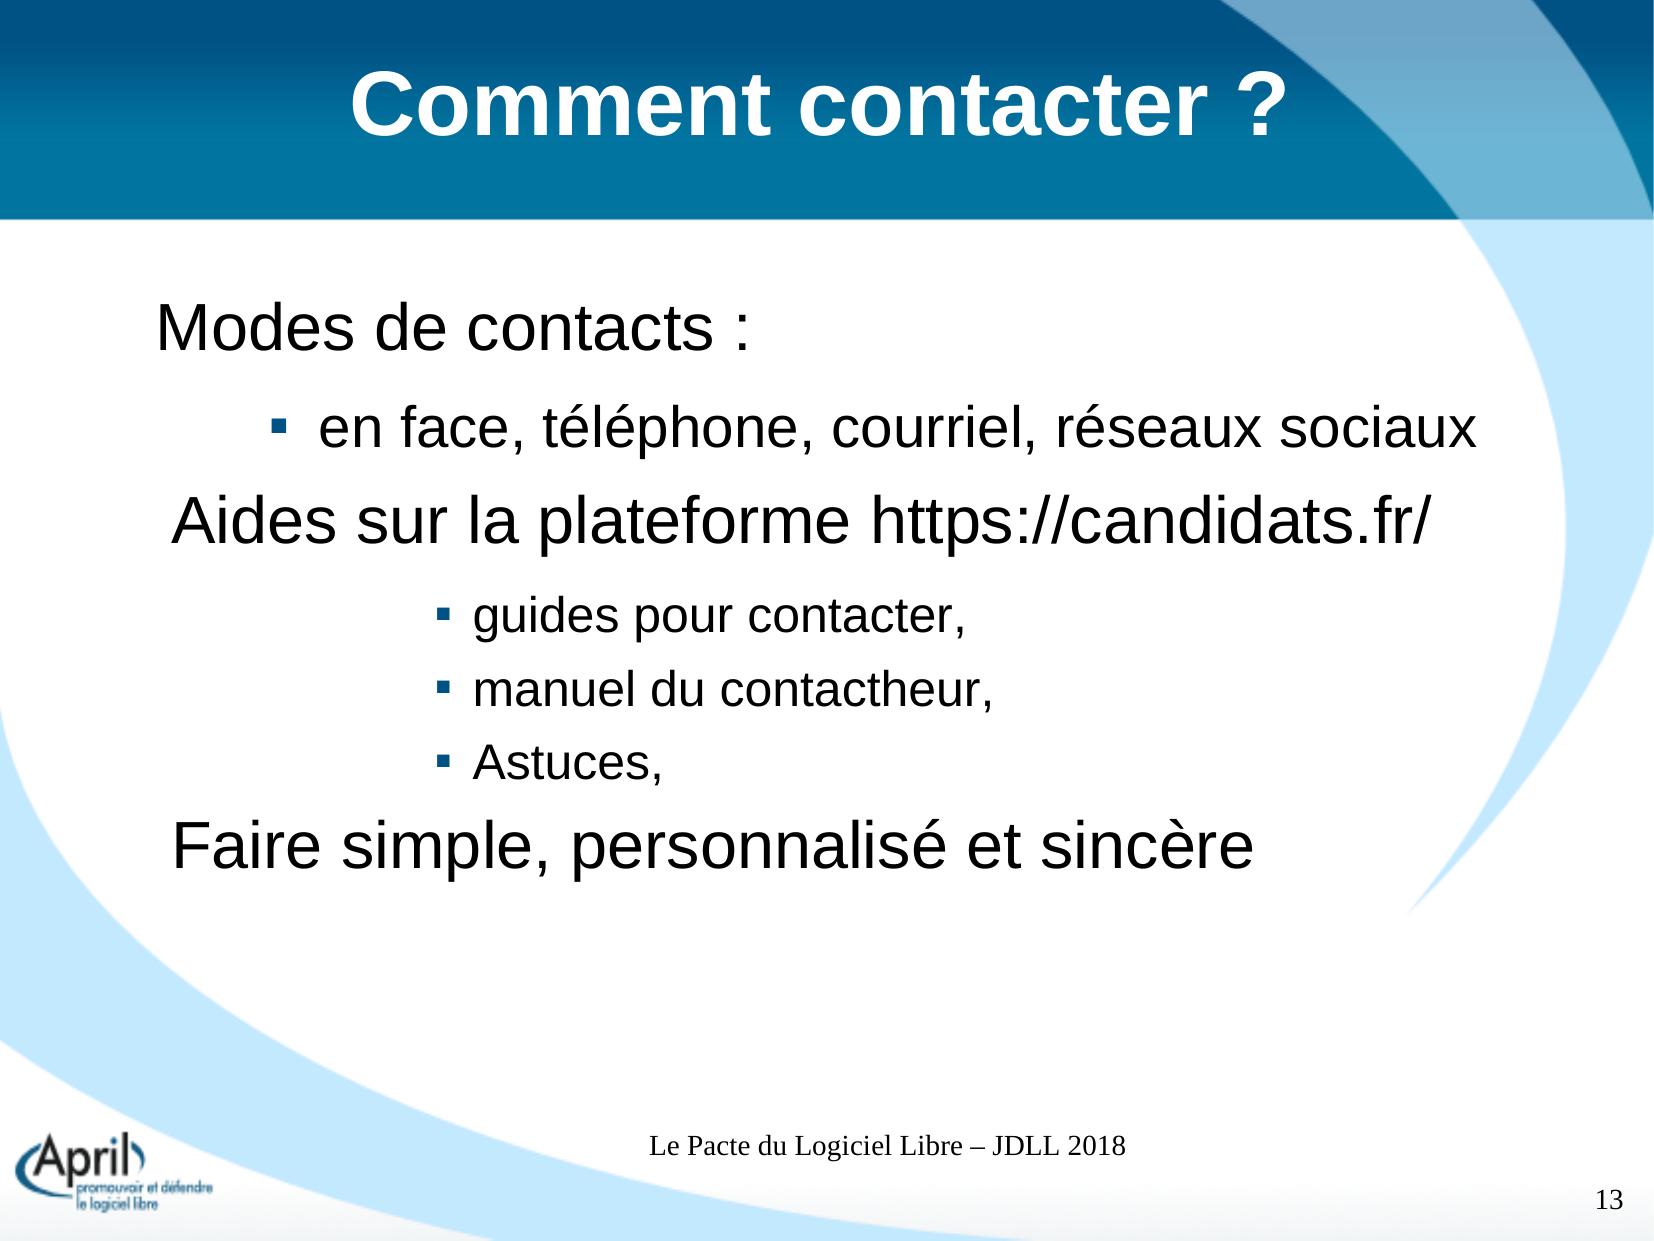

# Comment contacter ?
 Modes de contacts :
en face, téléphone, courriel, réseaux sociaux
Aides sur la plateforme https://candidats.fr/
guides pour contacter,
manuel du contactheur,
Astuces,
Faire simple, personnalisé et sincère
Le Pacte du Logiciel Libre – JDLL 2018
13